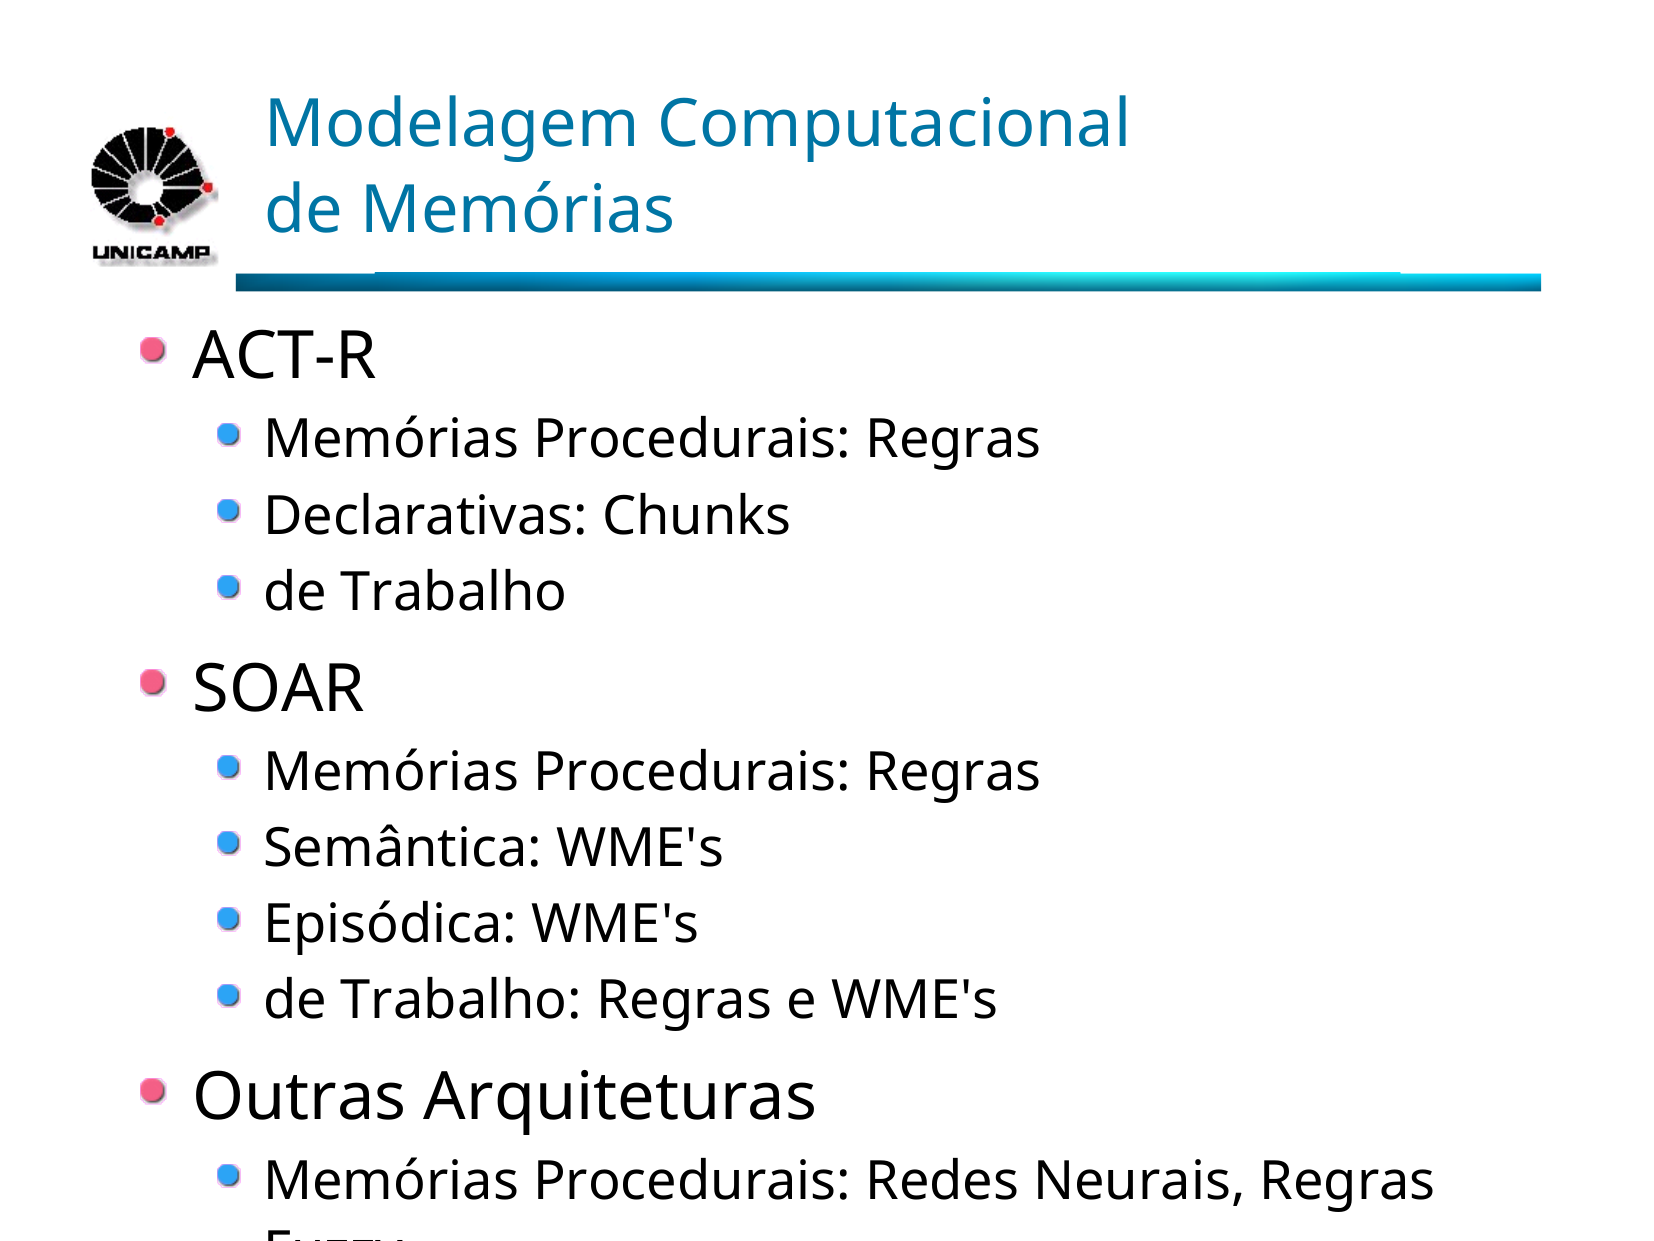

# Modelagem Computacional de Memórias
ACT-R
Memórias Procedurais: Regras
Declarativas: Chunks
de Trabalho
SOAR
Memórias Procedurais: Regras
Semântica: WME's
Episódica: WME's
de Trabalho: Regras e WME's
Outras Arquiteturas
Memórias Procedurais: Redes Neurais, Regras Fuzzy
Memórias Declarativas: Redes Semânticas